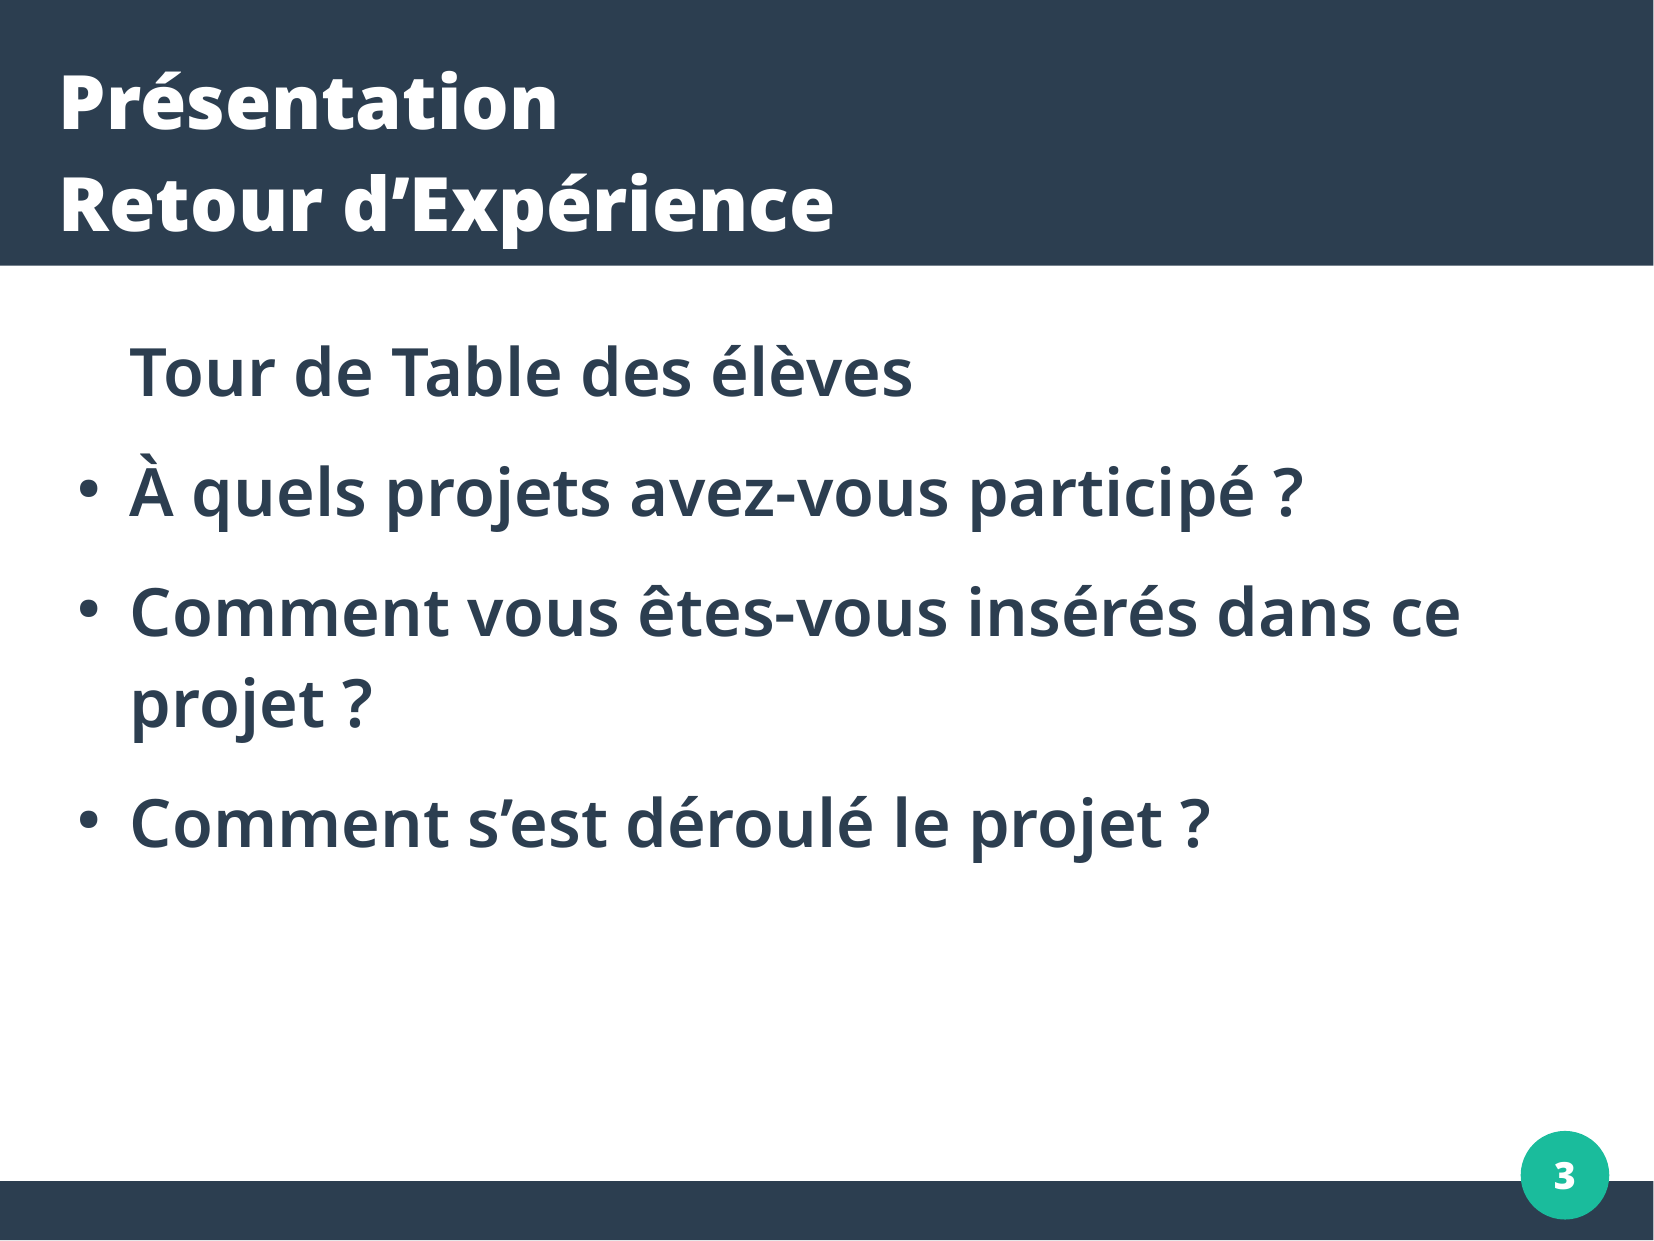

# Présentation Retour d’Expérience
Tour de Table des élèves
À quels projets avez-vous participé ?
Comment vous êtes-vous insérés dans ce projet ?
Comment s’est déroulé le projet ?
3